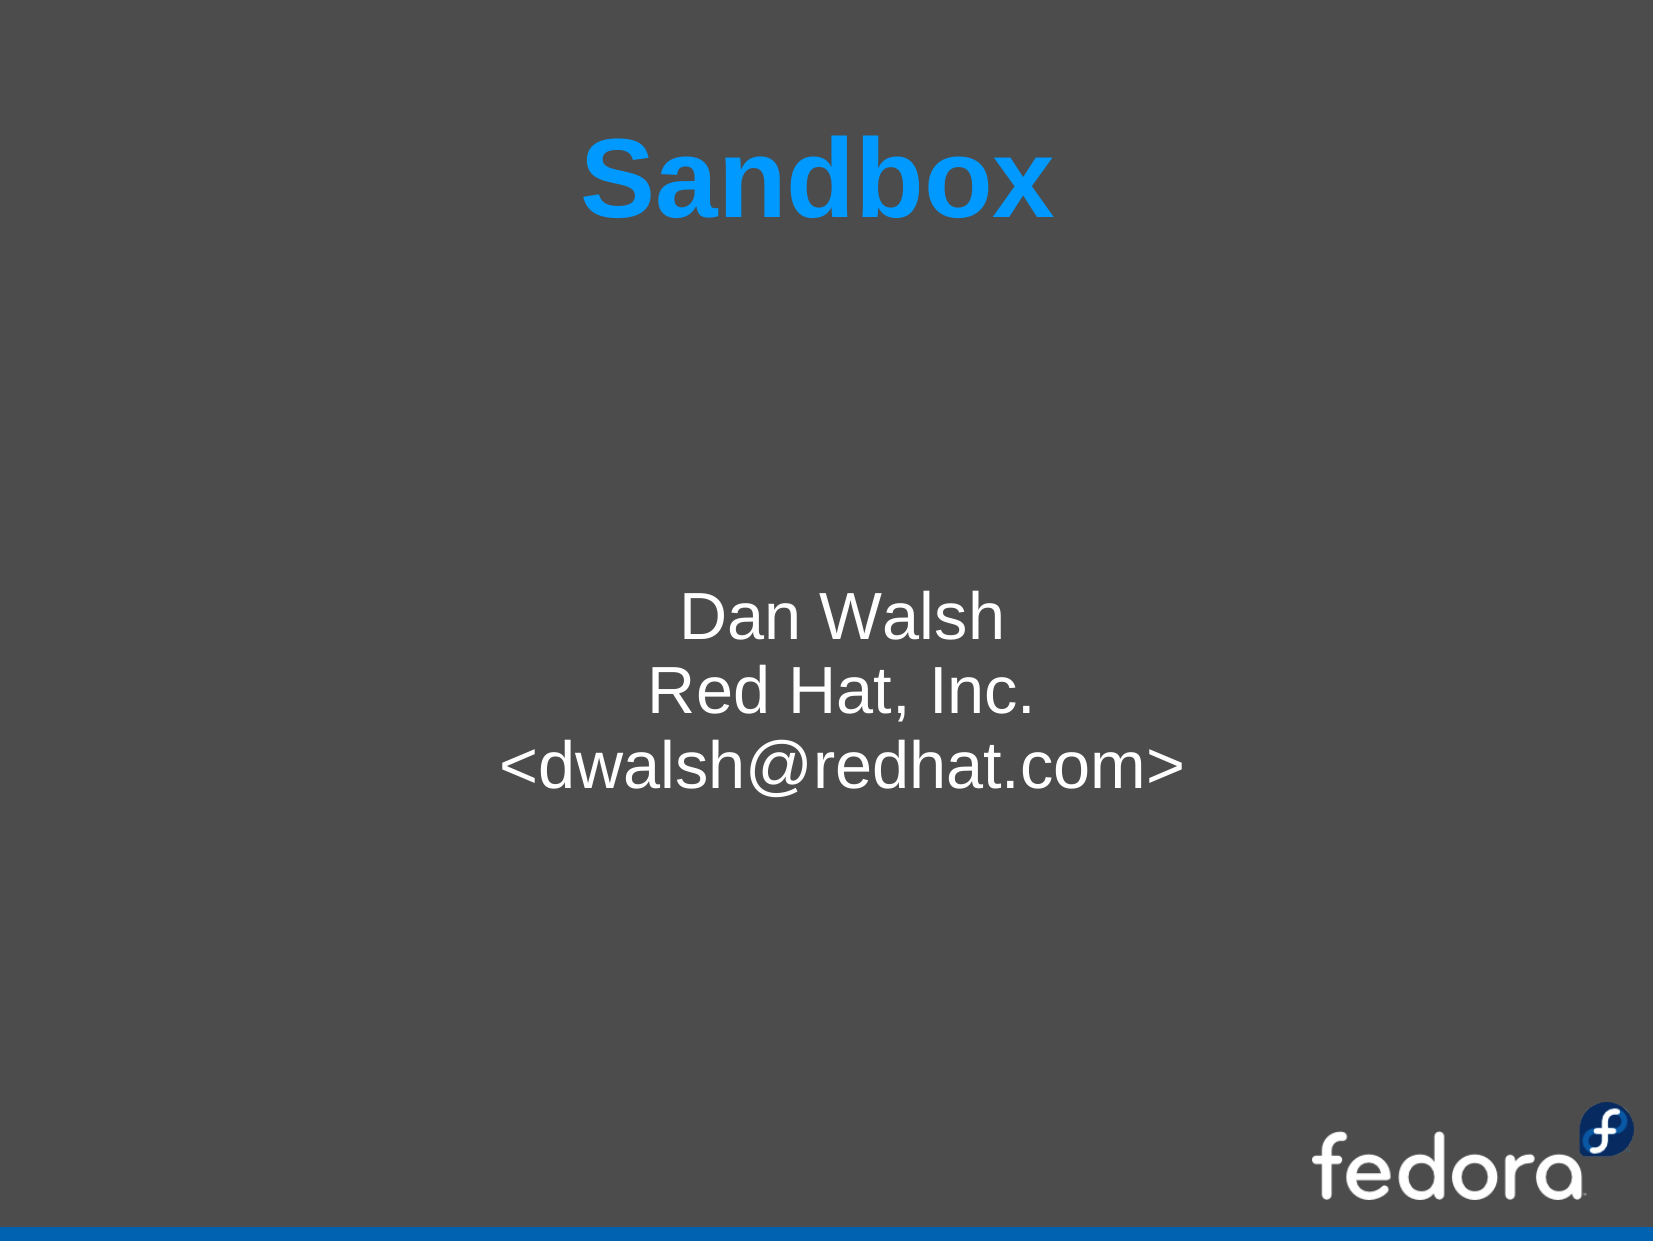

# Sandbox
Dan Walsh
Red Hat, Inc.
<dwalsh@redhat.com>